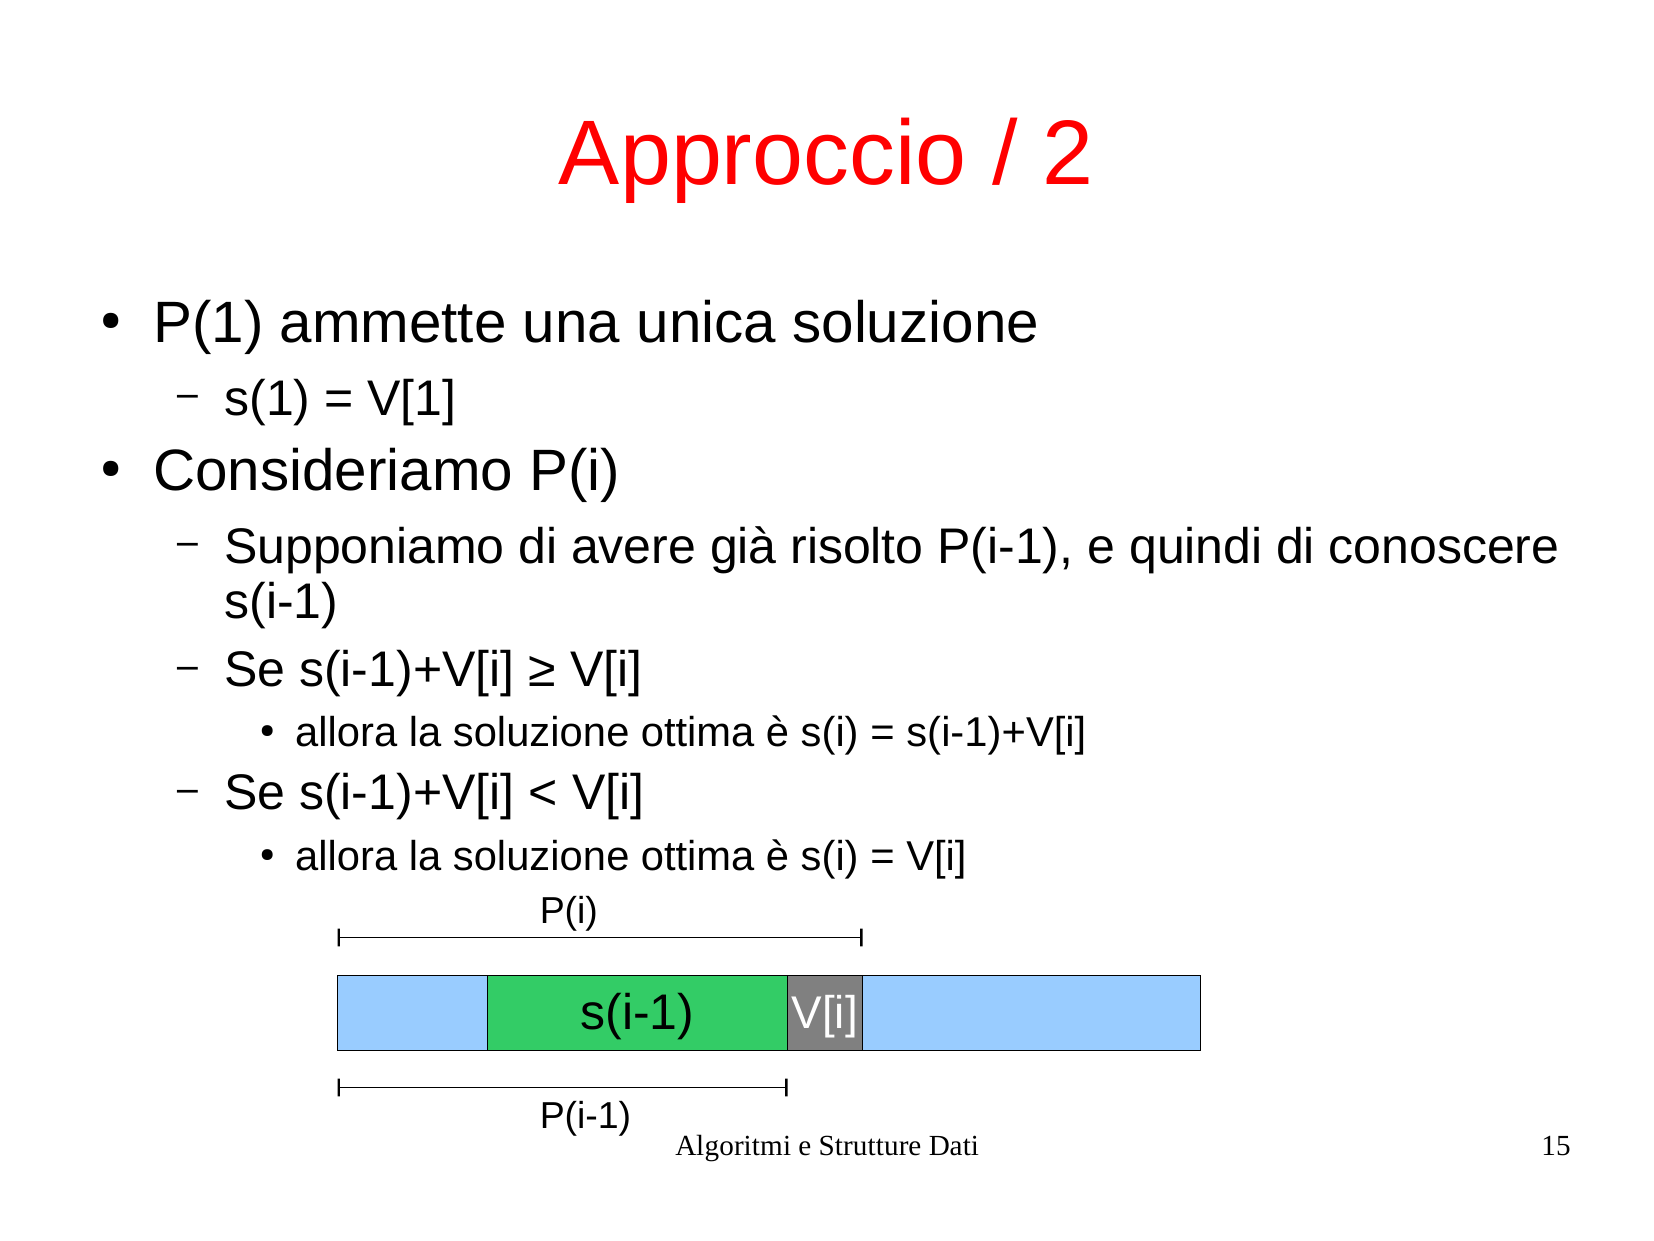

# Approccio / 2
P(1) ammette una unica soluzione
s(1) = V[1]
Consideriamo P(i)
Supponiamo di avere già risolto P(i-1), e quindi di conoscere s(i-1)
Se s(i-1)+V[i] ≥ V[i]
allora la soluzione ottima è s(i) = s(i-1)+V[i]
Se s(i-1)+V[i] < V[i]
allora la soluzione ottima è s(i) = V[i]
P(i)
s(i-1)
V[i]
P(i-1)
Algoritmi e Strutture Dati
15